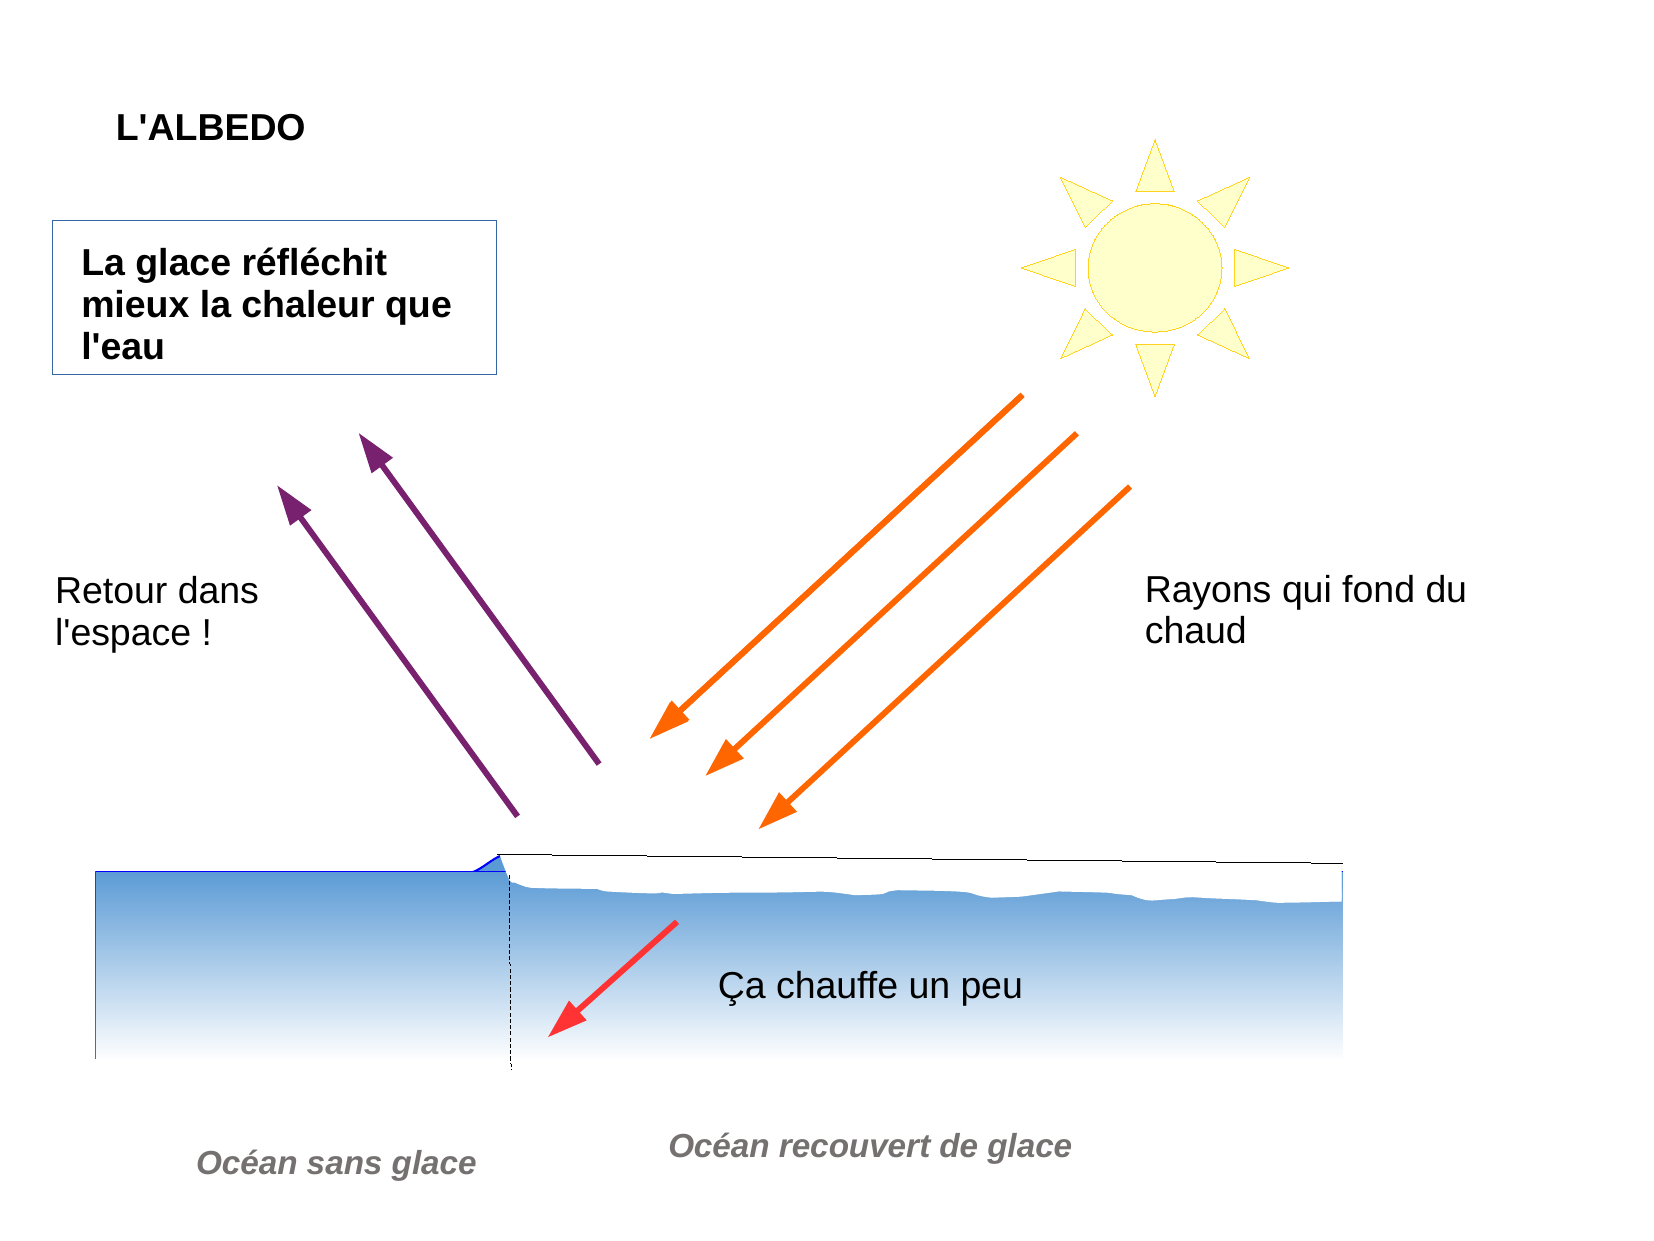

L'ALBEDO
La glace réfléchit mieux la chaleur que l'eau
Rayons qui fond du chaud
Retour dans l'espace !
Ça chauffe un peu
Océan recouvert de glace
 Océan sans glace